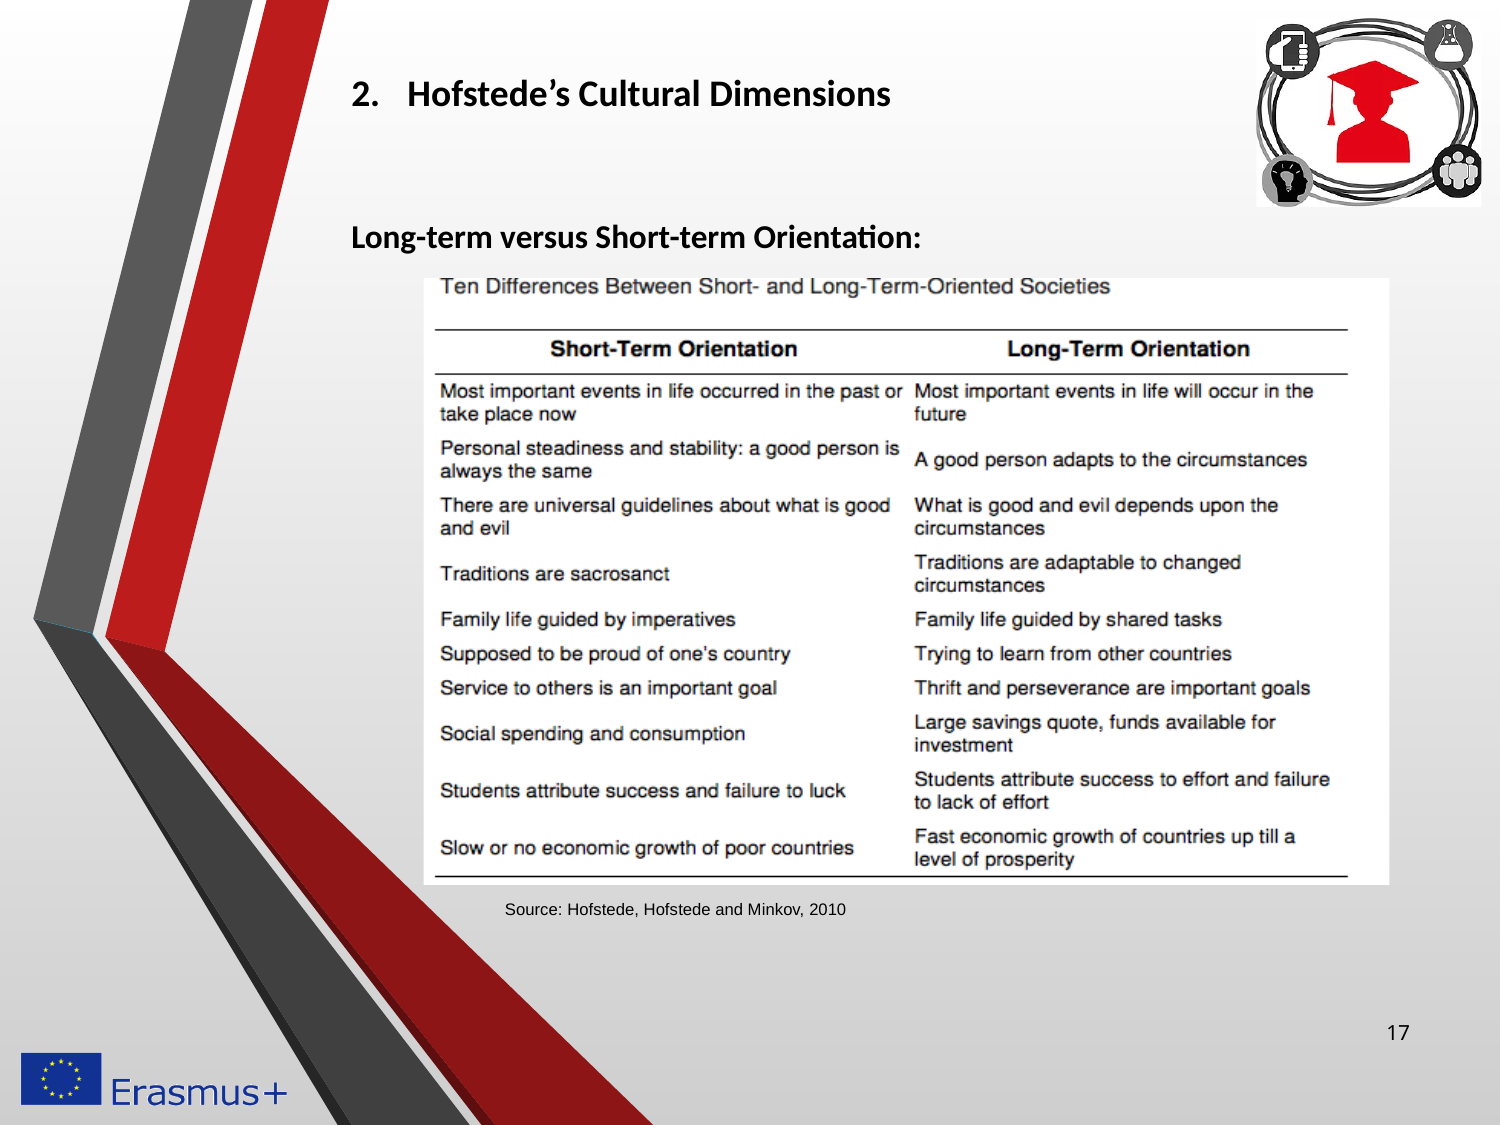

Hofstede’s Cultural Dimensions
Long-term versus Short-term Orientation:
Source: Hofstede, Hofstede and Minkov, 2010